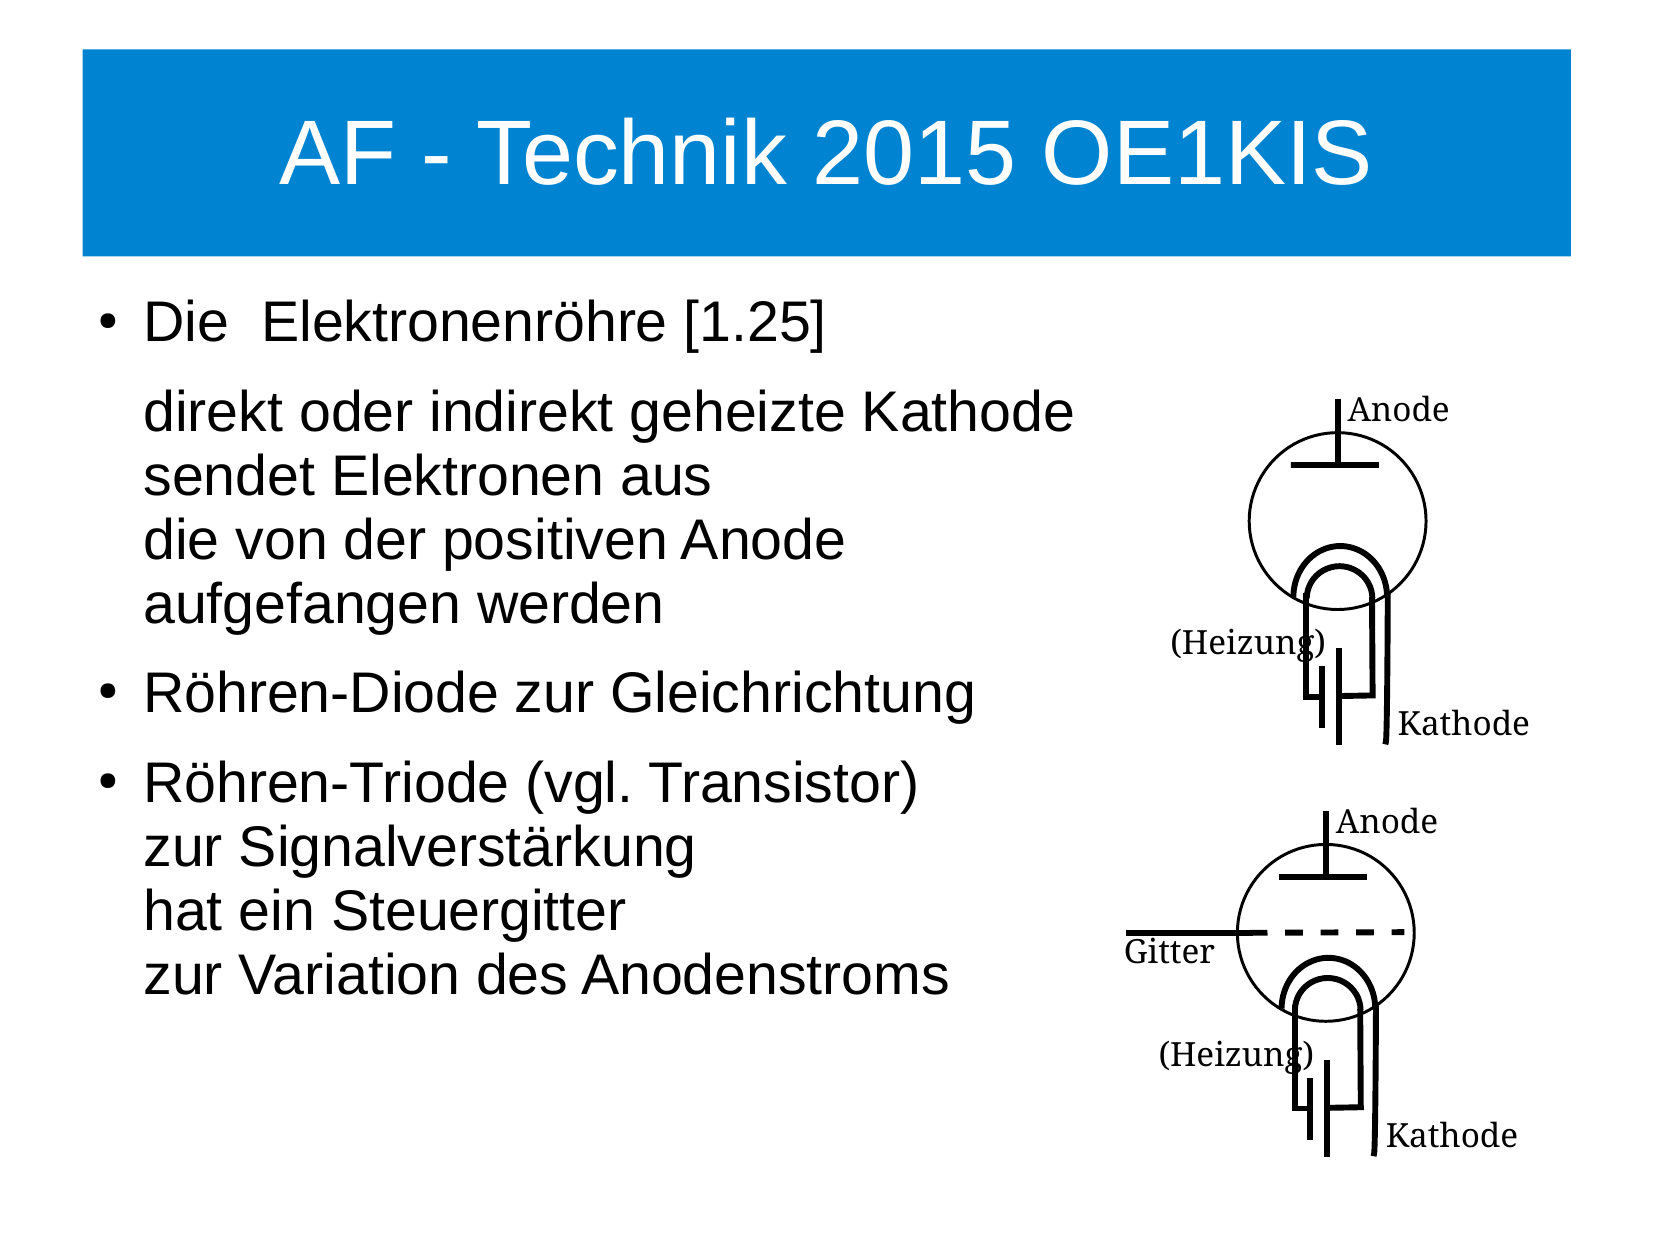

#
AF - Technik 2015 OE1KIS
Die Elektronenröhre [1.25]
direkt oder indirekt geheizte Kathode
sendet Elektronen aus
die von der positiven Anode
aufgefangen werden
Röhren-Diode zur Gleichrichtung
Röhren-Triode (vgl. Transistor)
zur Signalverstärkung
hat ein Steuergitter
zur Variation des Anodenstroms